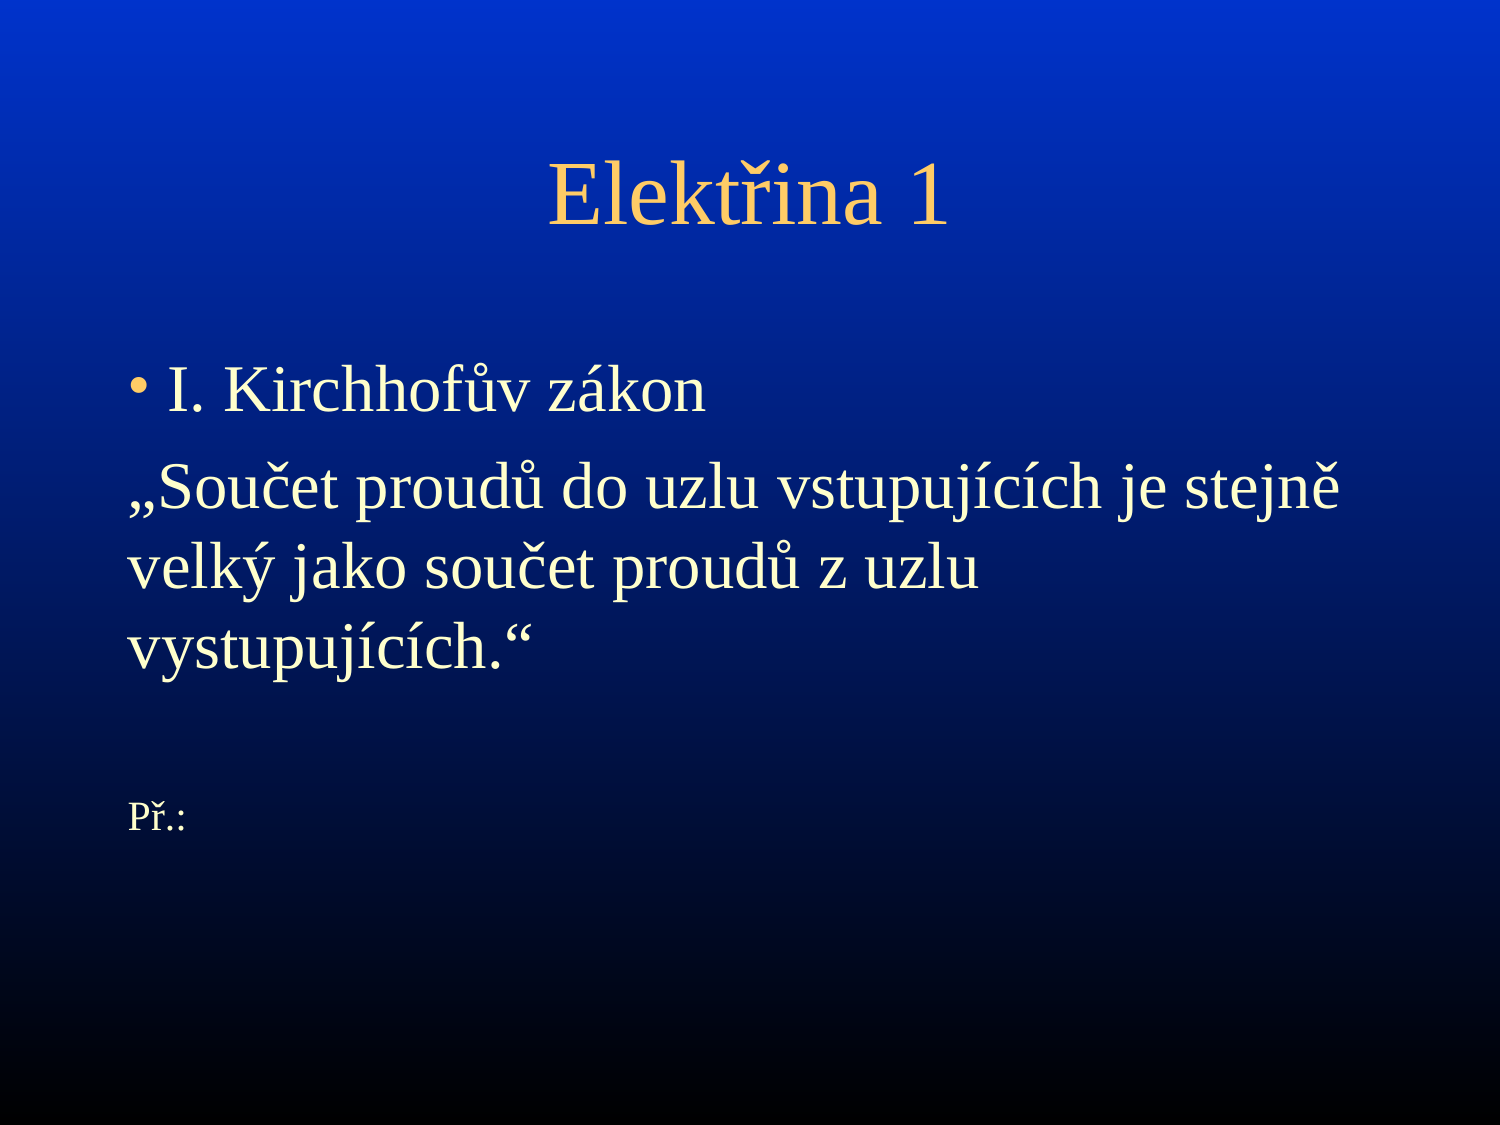

# Elektřina 1
 I. Kirchhofův zákon
„Součet proudů do uzlu vstupujících je stejně velký jako součet proudů z uzlu vystupujících.“
Př.:
14